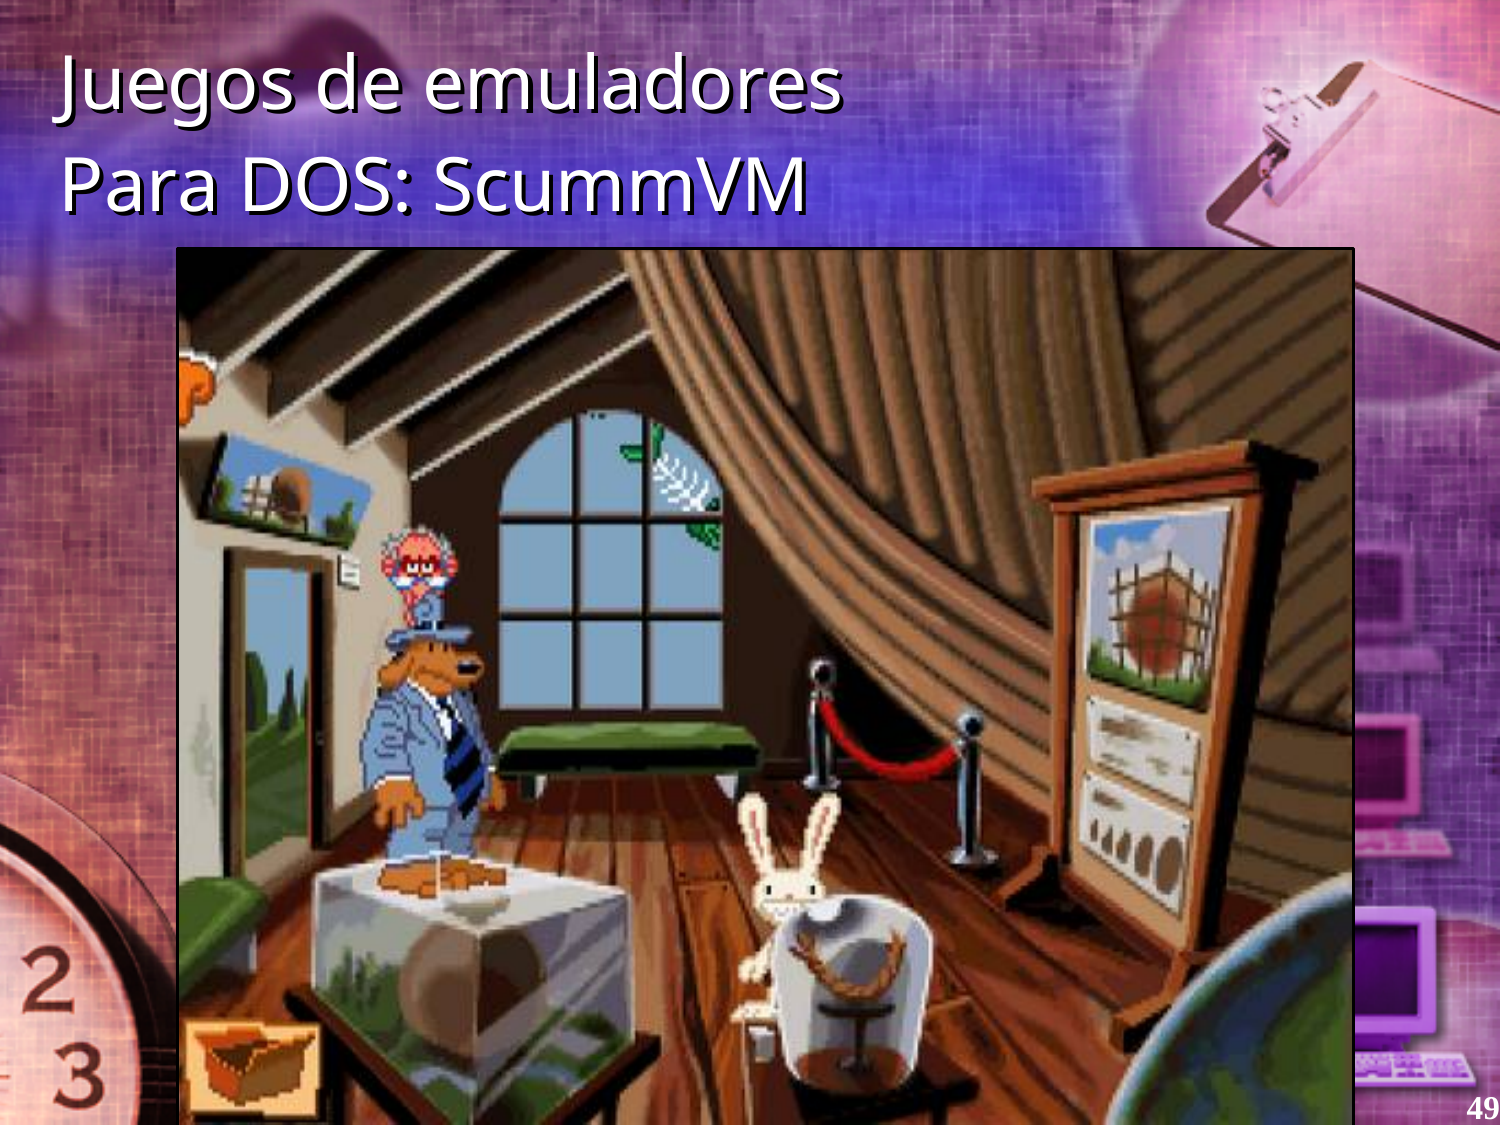

# Juegos de emuladores Para DOS: ScummVM
49